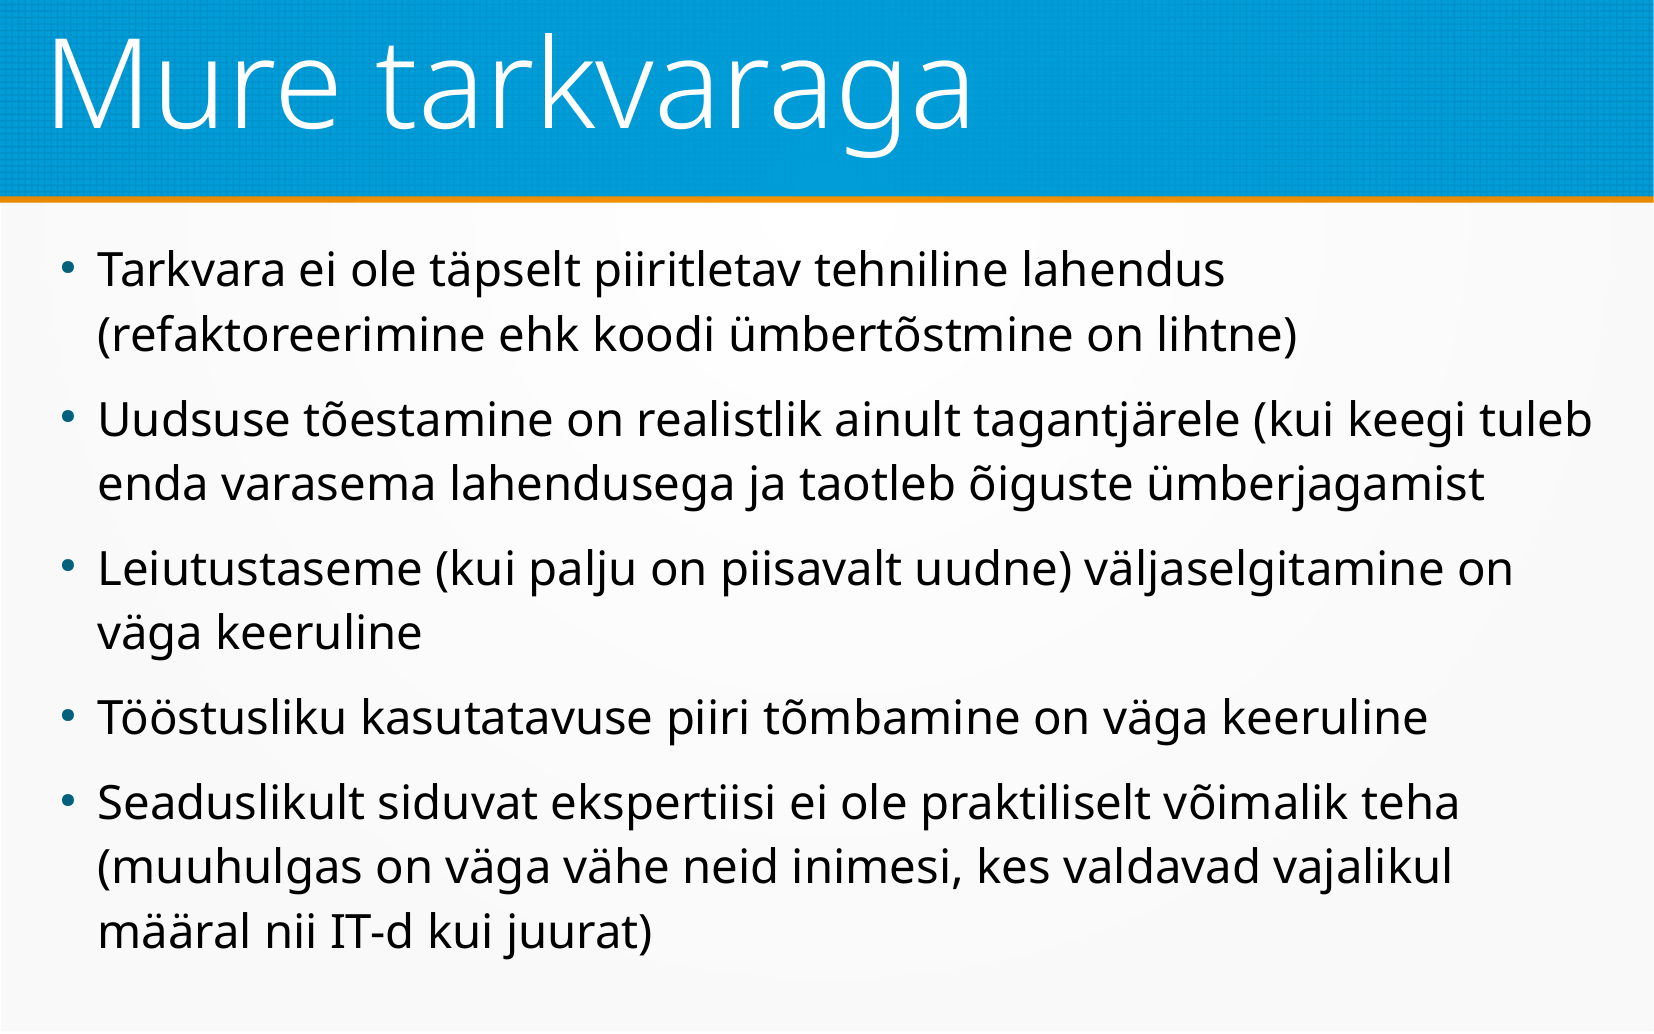

# Mure tarkvaraga
Tarkvara ei ole täpselt piiritletav tehniline lahendus (refaktoreerimine ehk koodi ümbertõstmine on lihtne)
Uudsuse tõestamine on realistlik ainult tagantjärele (kui keegi tuleb enda varasema lahendusega ja taotleb õiguste ümberjagamist
Leiutustaseme (kui palju on piisavalt uudne) väljaselgitamine on väga keeruline
Tööstusliku kasutatavuse piiri tõmbamine on väga keeruline
Seaduslikult siduvat ekspertiisi ei ole praktiliselt võimalik teha (muuhulgas on väga vähe neid inimesi, kes valdavad vajalikul määral nii IT-d kui juurat)